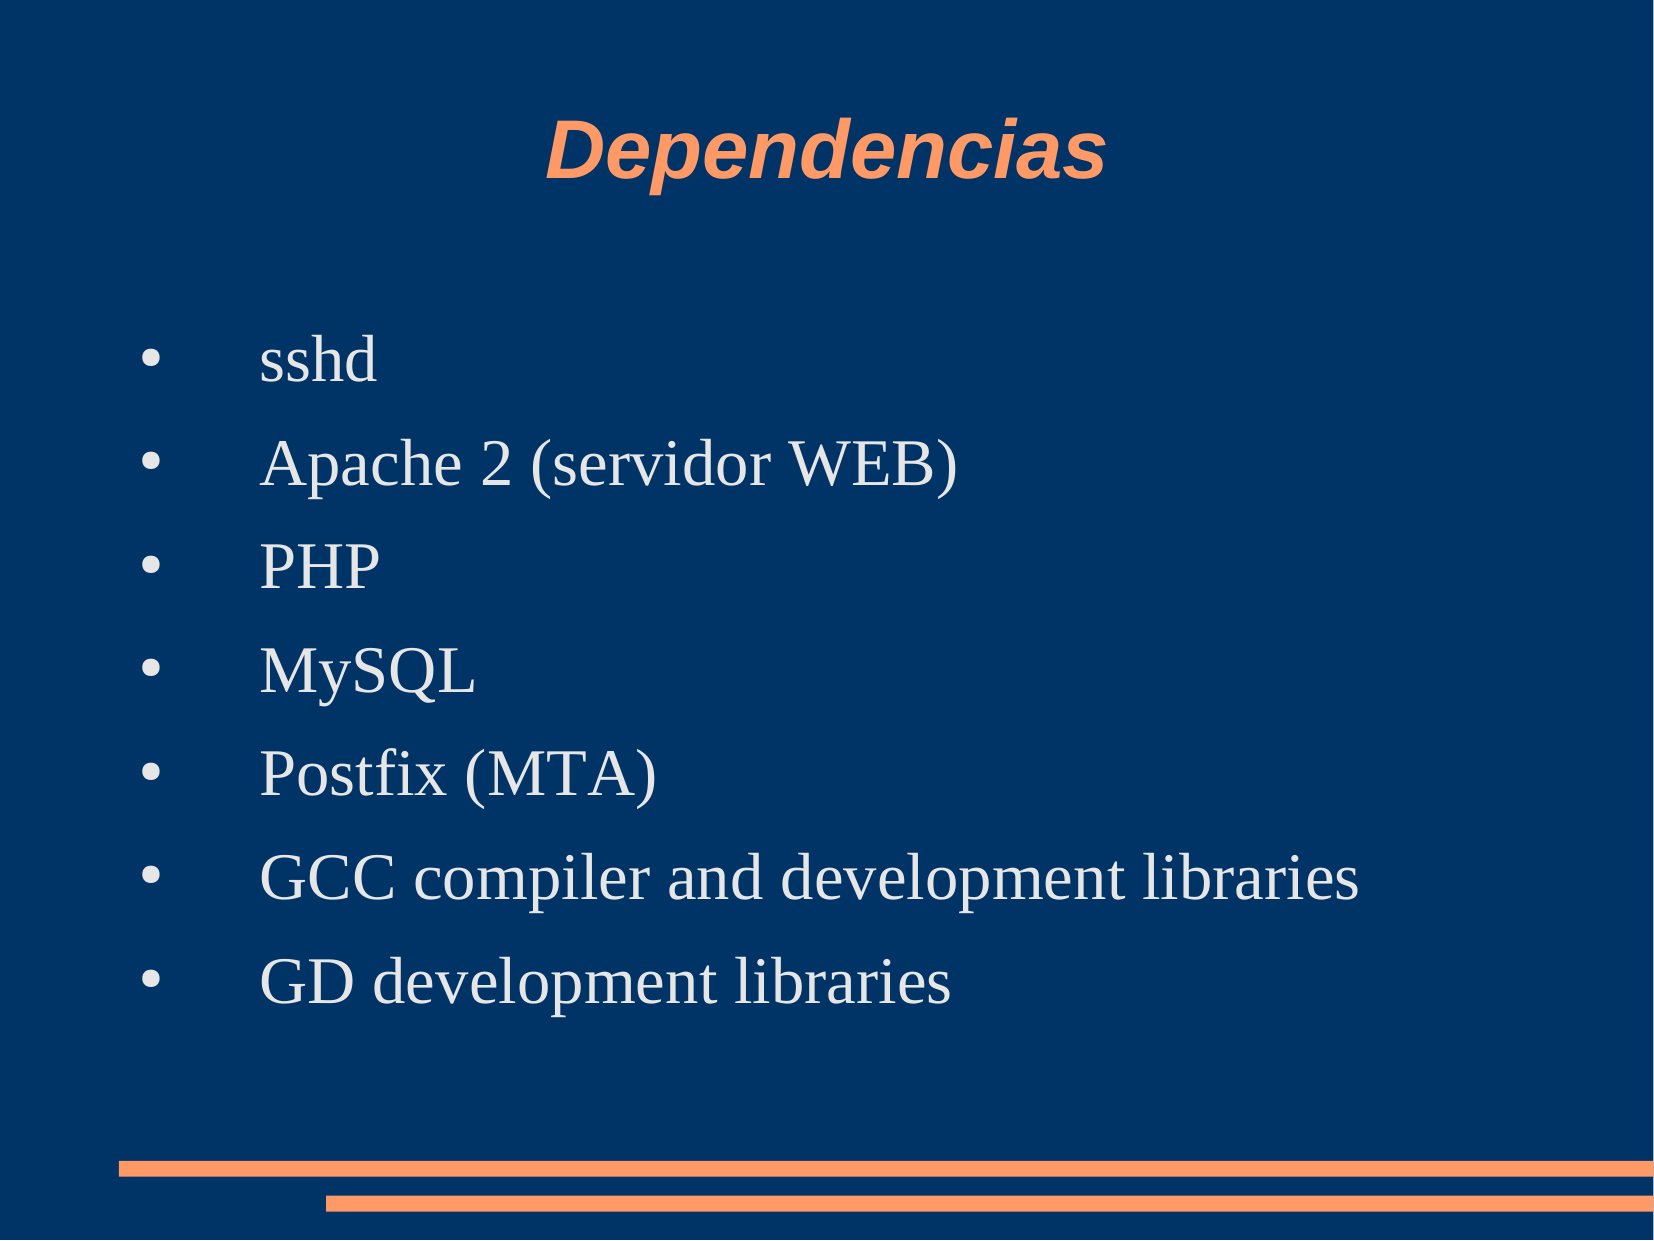

# Dependencias
 sshd
 Apache 2 (servidor WEB)
 PHP
 MySQL
 Postfix (MTA)
 GCC compiler and development libraries
 GD development libraries